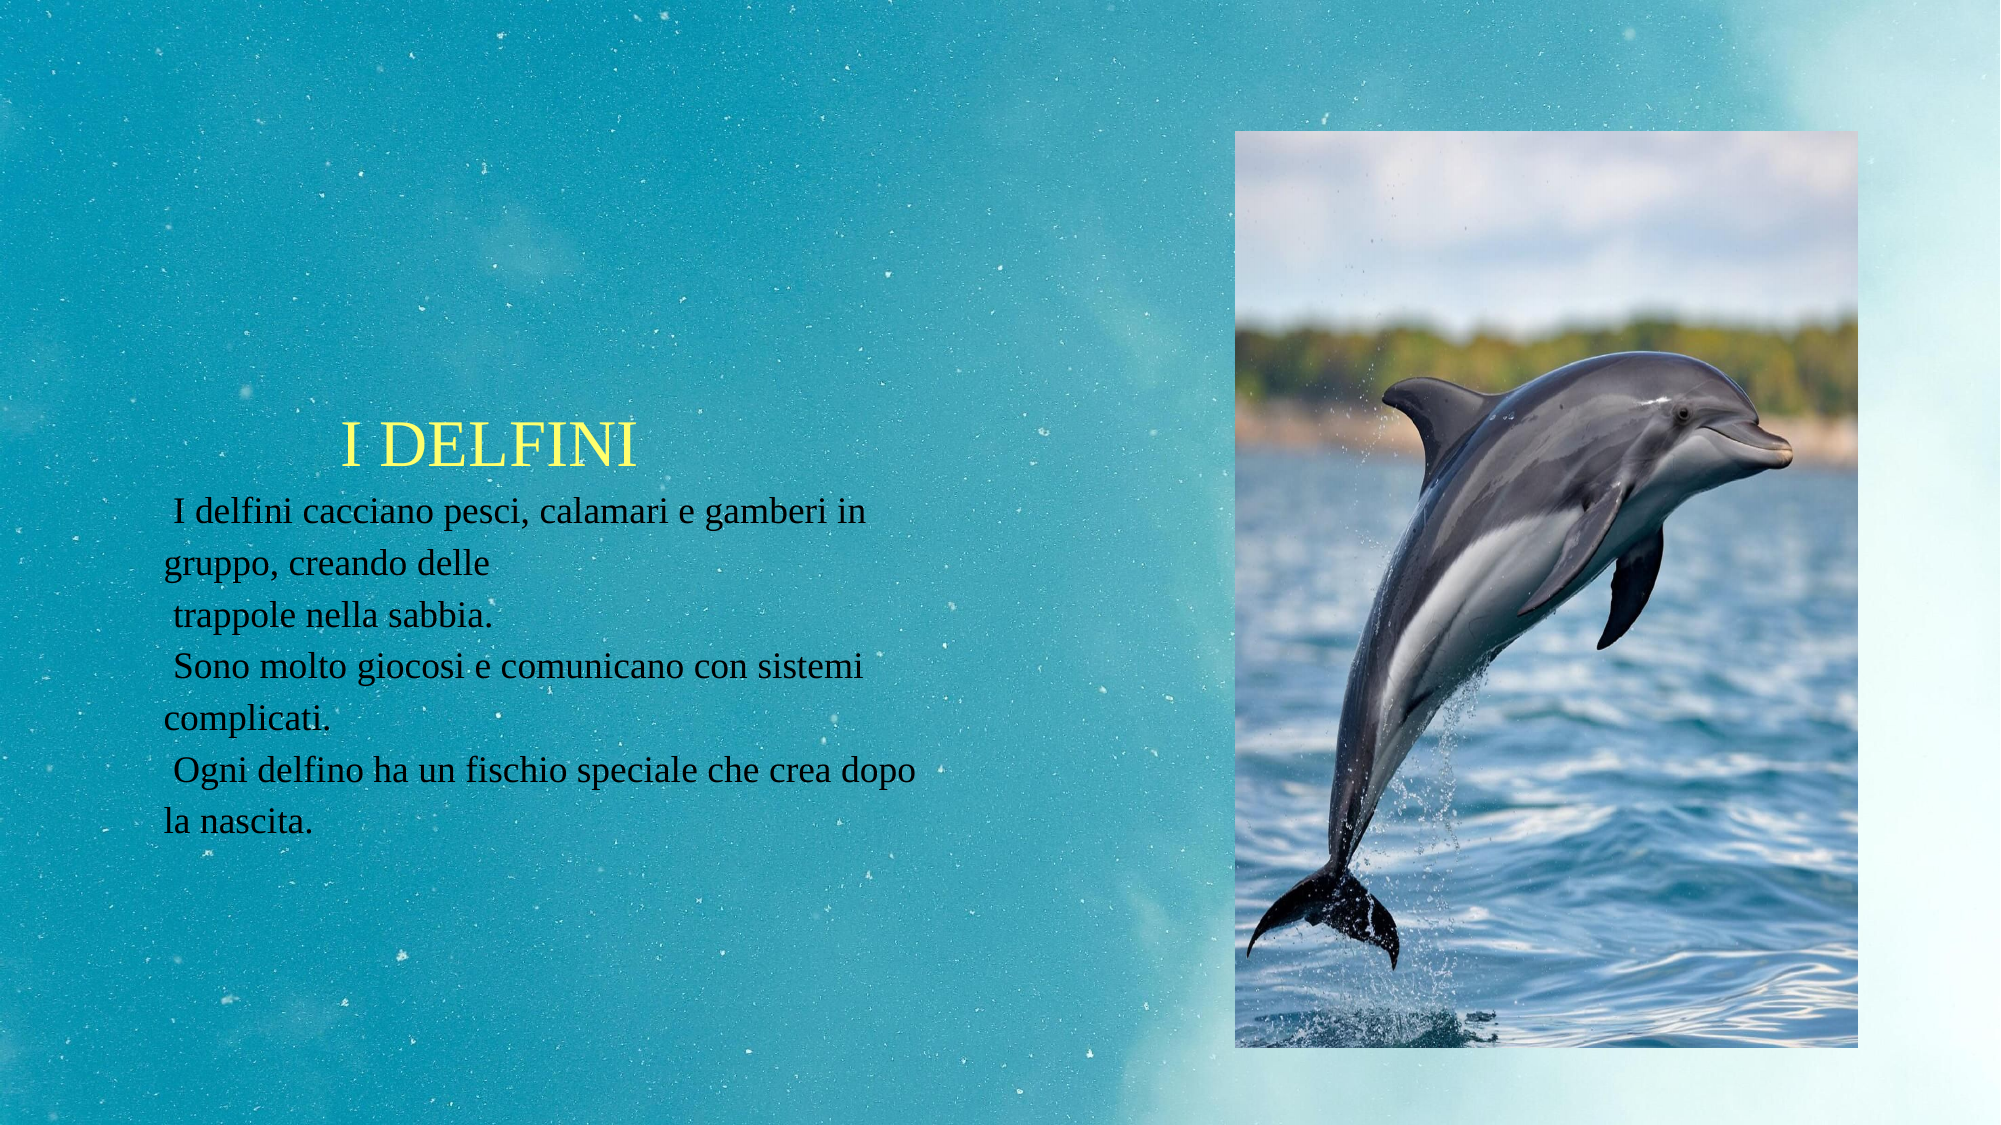

I DELFINI
 I delfini cacciano pesci, calamari e gamberi in gruppo, creando delle
 trappole nella sabbia.
 Sono molto giocosi e comunicano con sistemi complicati.
 Ogni delfino ha un fischio speciale che crea dopo la nascita.